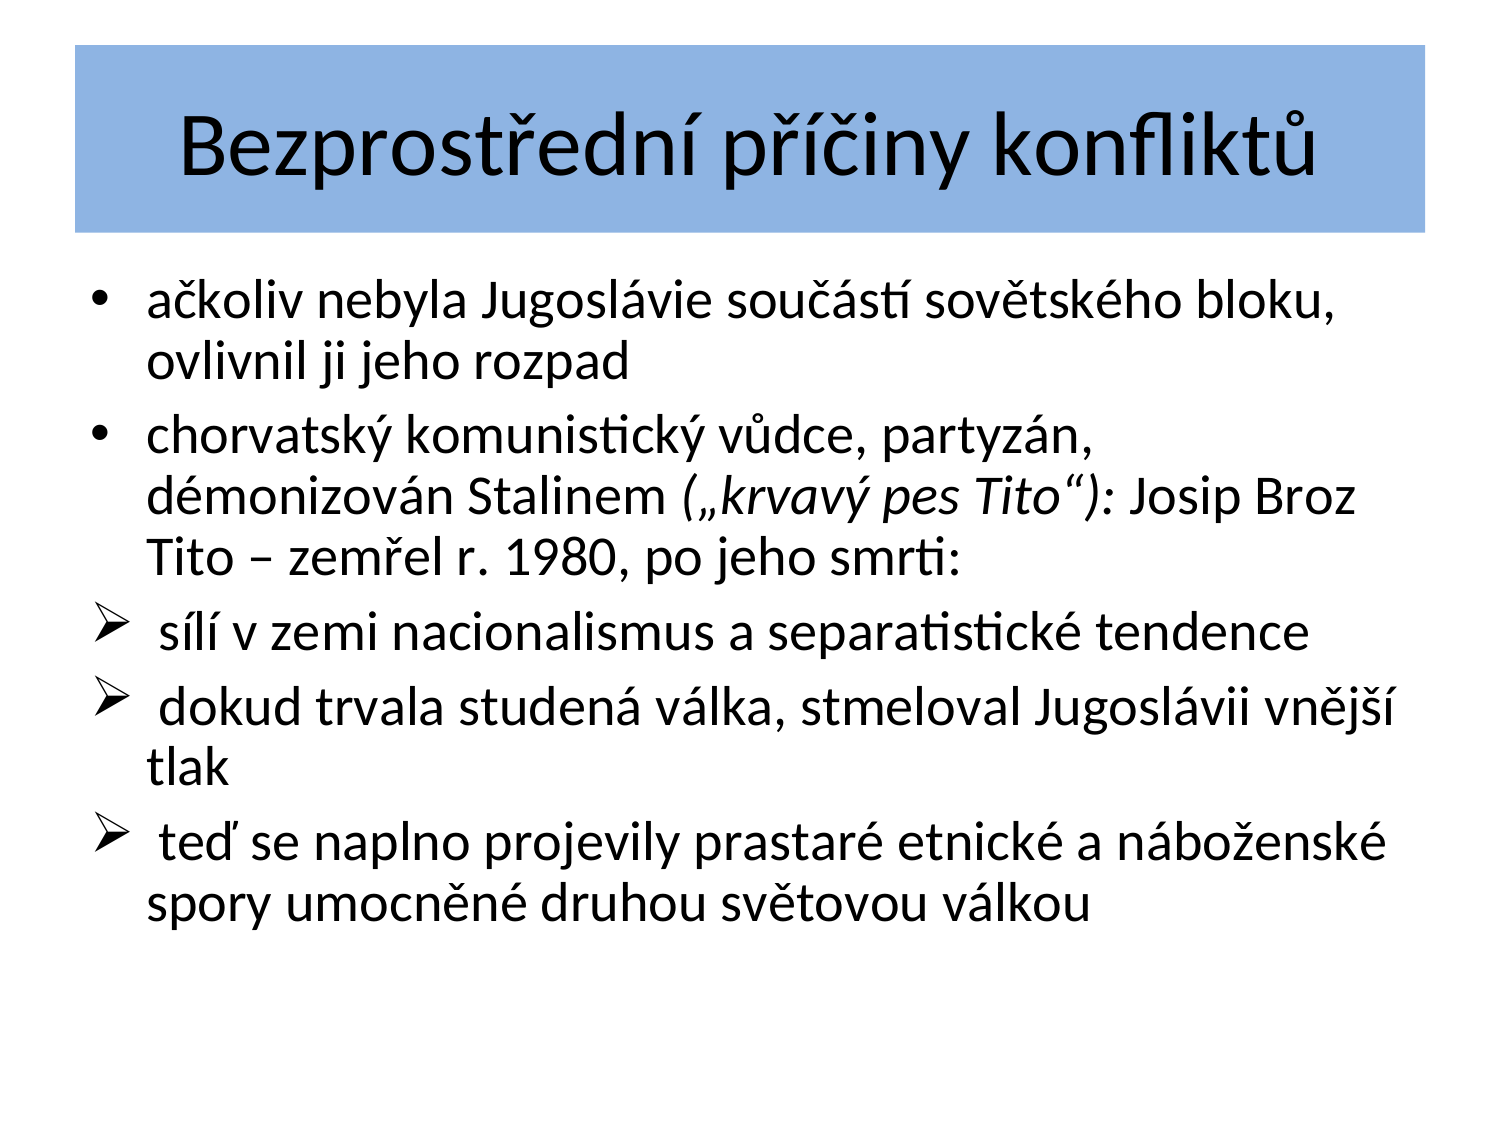

# Bezprostřední příčiny konfliktů
ačkoliv nebyla Jugoslávie součástí sovětského bloku, ovlivnil ji jeho rozpad
chorvatský komunistický vůdce, partyzán, démonizován Stalinem („krvavý pes Tito“): Josip Broz Tito – zemřel r. 1980, po jeho smrti:
 sílí v zemi nacionalismus a separatistické tendence
 dokud trvala studená válka, stmeloval Jugoslávii vnější tlak
 teď se naplno projevily prastaré etnické a náboženské spory umocněné druhou světovou válkou